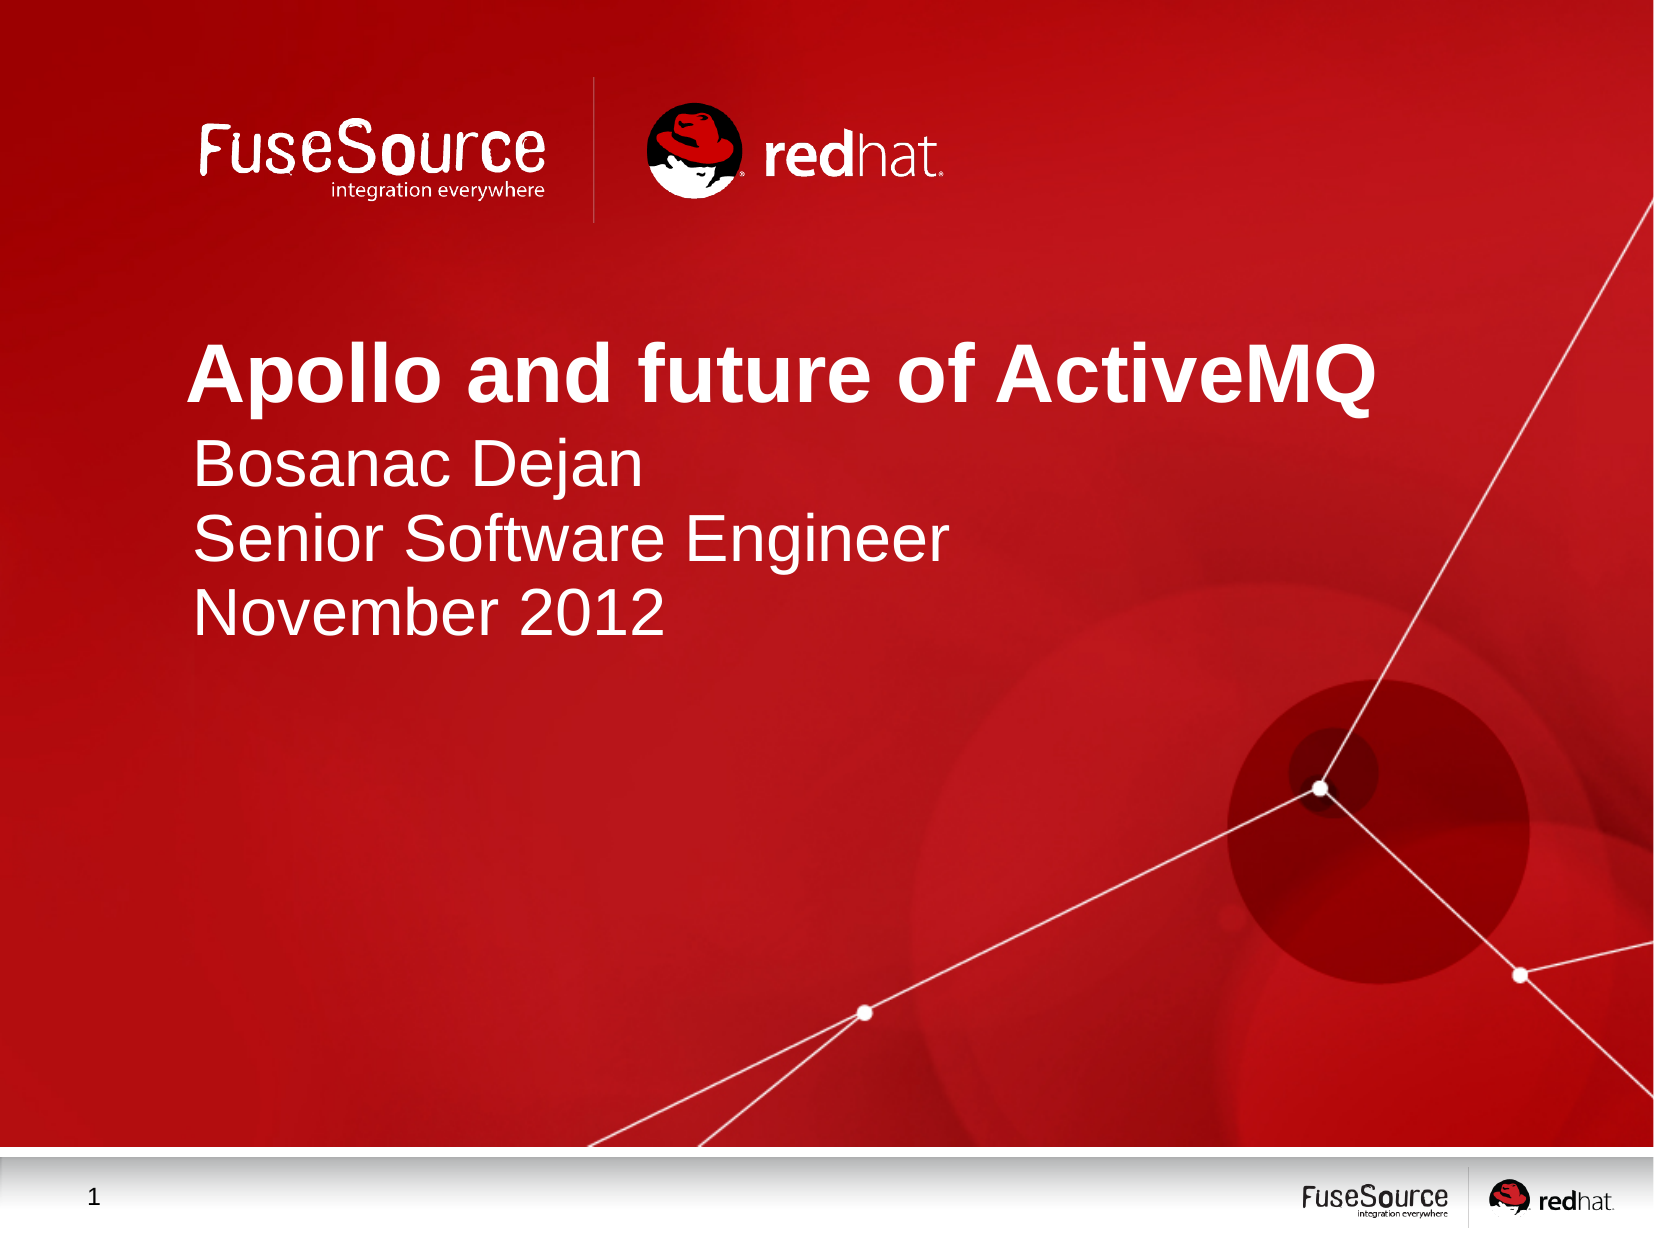

Apollo and future of ActiveMQ
Bosanac Dejan
Senior Software Engineer
November 2012